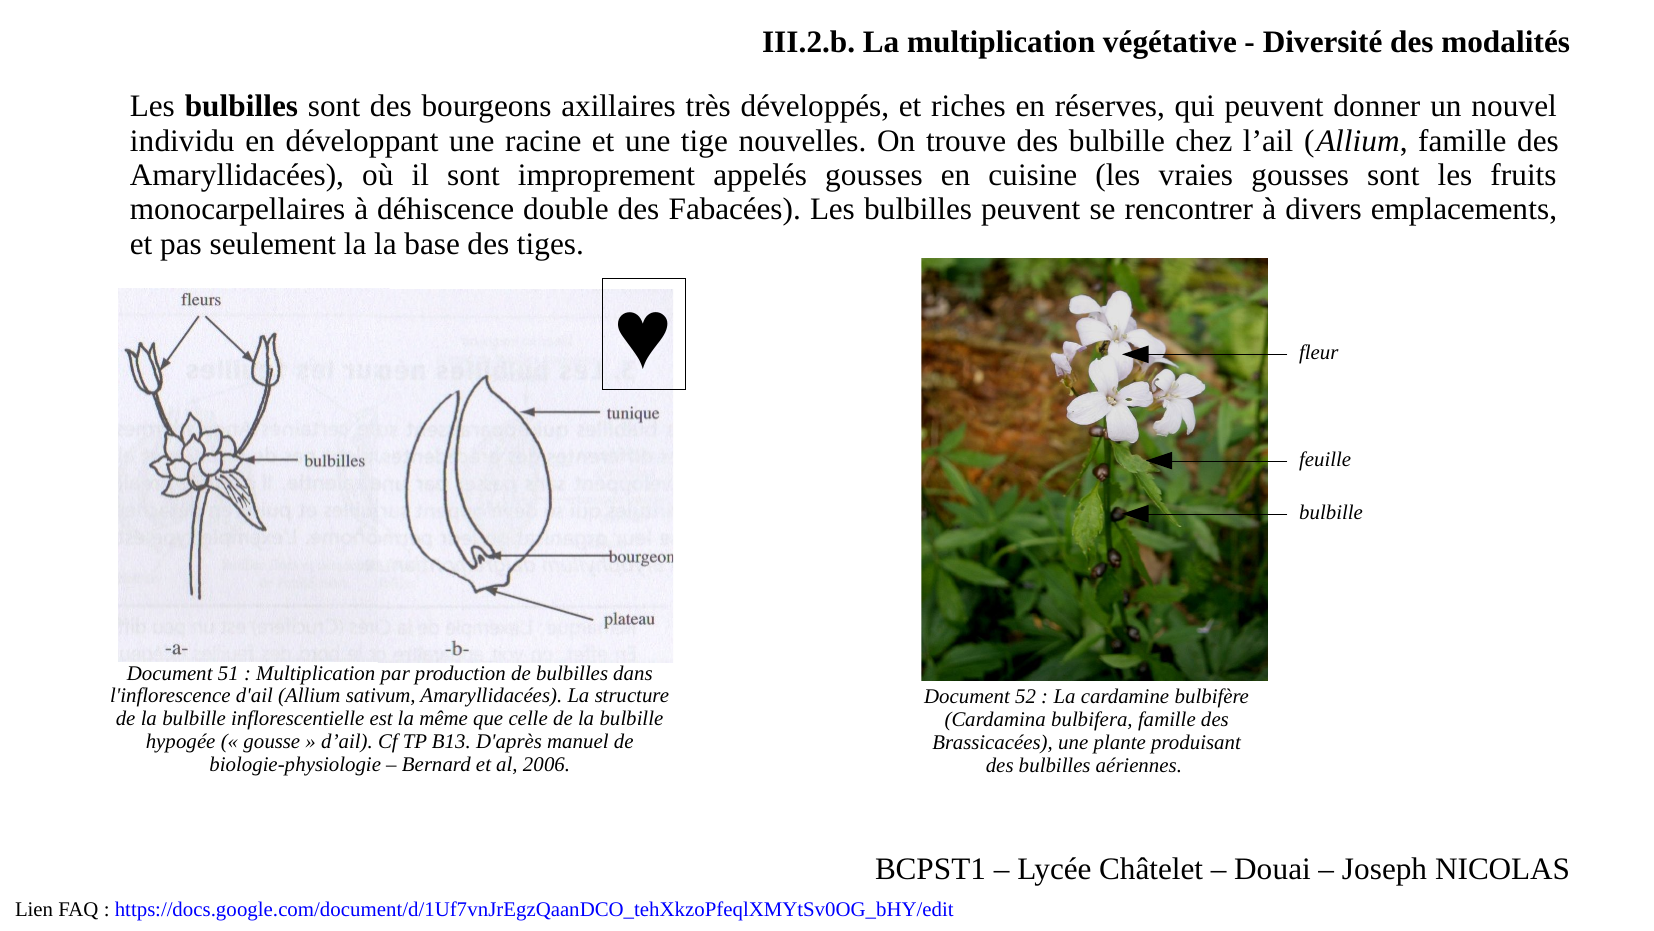

III.2.b. La multiplication végétative - Diversité des modalités
Les bulbilles sont des bourgeons axillaires très développés, et riches en réserves, qui peuvent donner un nouvel individu en développant une racine et une tige nouvelles. On trouve des bulbille chez l’ail (Allium, famille des Amaryllidacées), où il sont improprement appelés gousses en cuisine (les vraies gousses sont les fruits monocarpellaires à déhiscence double des Fabacées). Les bulbilles peuvent se rencontrer à divers emplacements, et pas seulement la la base des tiges.
♥
fleur
feuille
bulbille
Document 51 : Multiplication par production de bulbilles dans l'inflorescence d'ail (Allium sativum, Amaryllidacées). La structure de la bulbille inflorescentielle est la même que celle de la bulbille hypogée (« gousse » d’ail). Cf TP B13. D'après manuel de biologie-physiologie – Bernard et al, 2006.
Document 52 : La cardamine bulbifère (Cardamina bulbifera, famille des Brassicacées), une plante produisant des bulbilles aériennes.
BCPST1 – Lycée Châtelet – Douai – Joseph NICOLAS
Lien FAQ : https://docs.google.com/document/d/1Uf7vnJrEgzQaanDCO_tehXkzoPfeqlXMYtSv0OG_bHY/edit